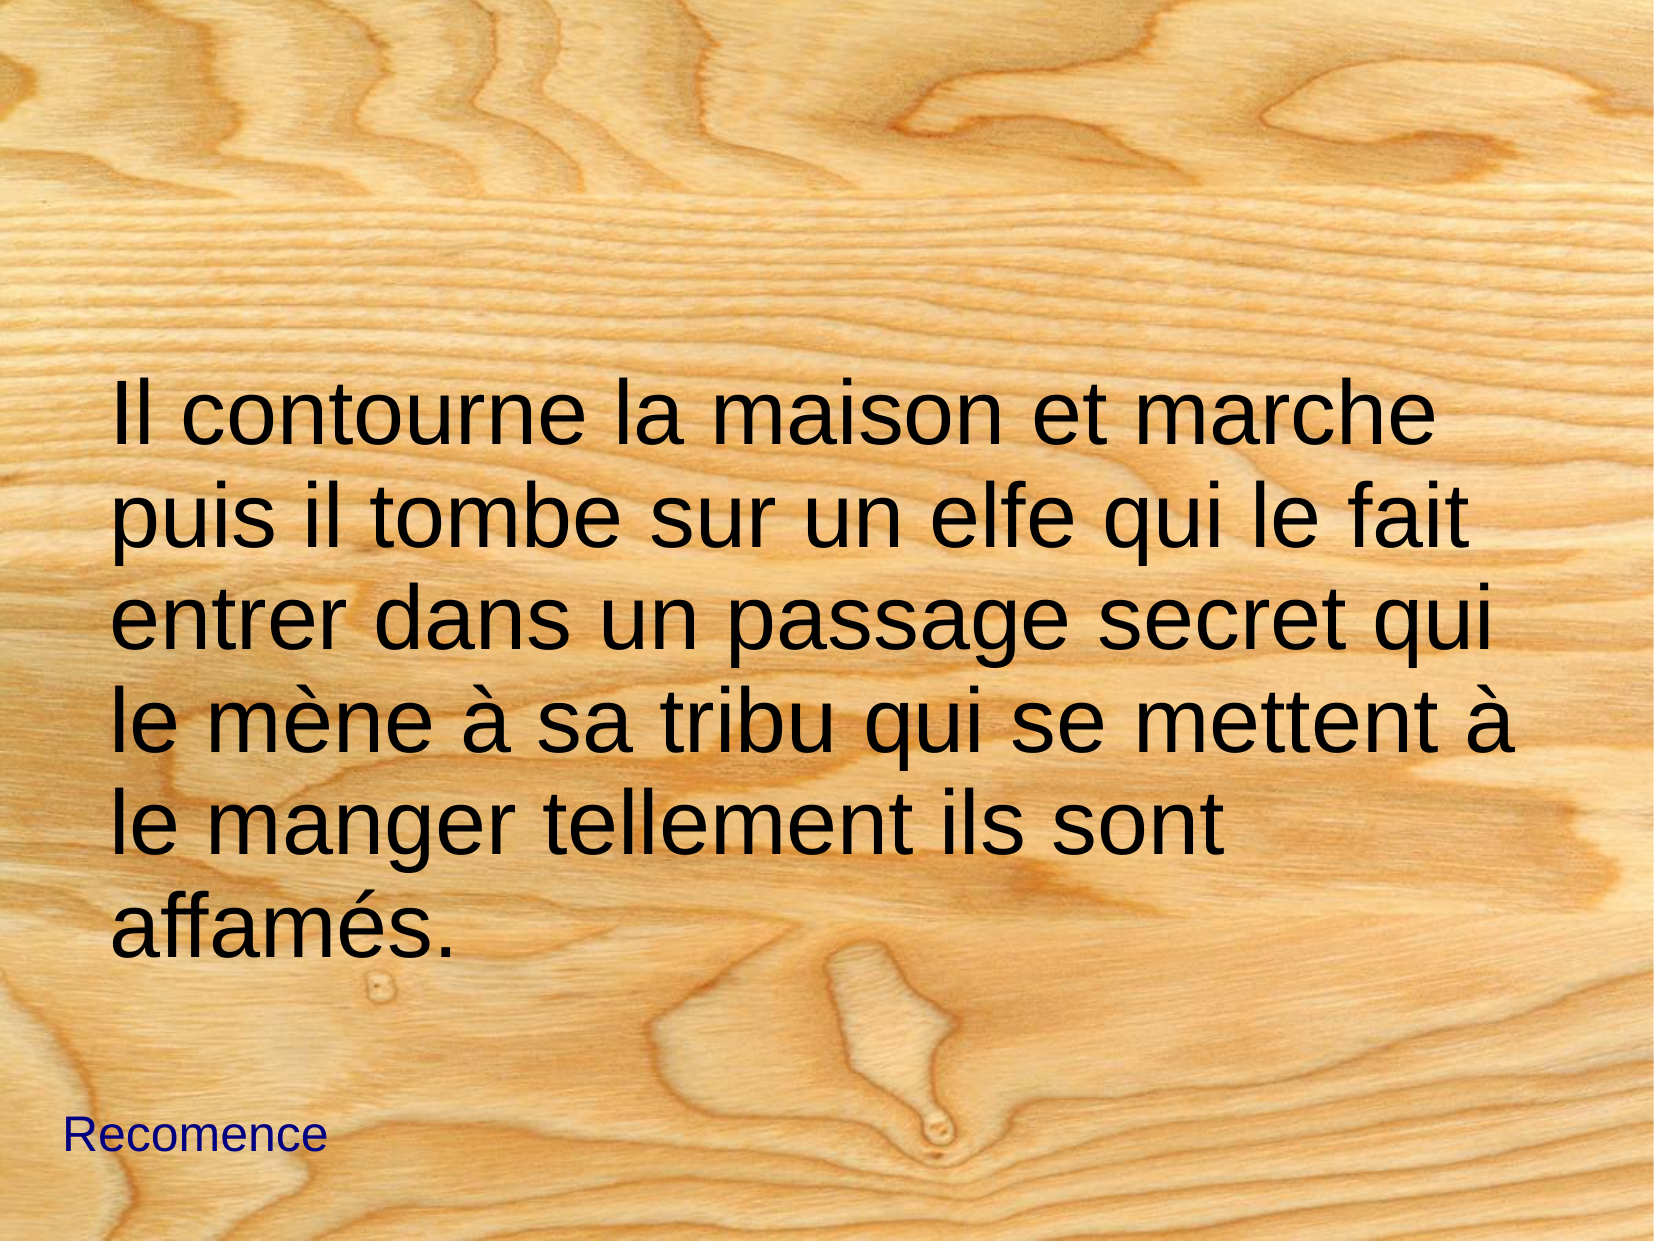

Il contourne la maison et marche puis il tombe sur un elfe qui le fait entrer dans un passage secret qui le mène à sa tribu qui se mettent à le manger tellement ils sont affamés.
Recomence